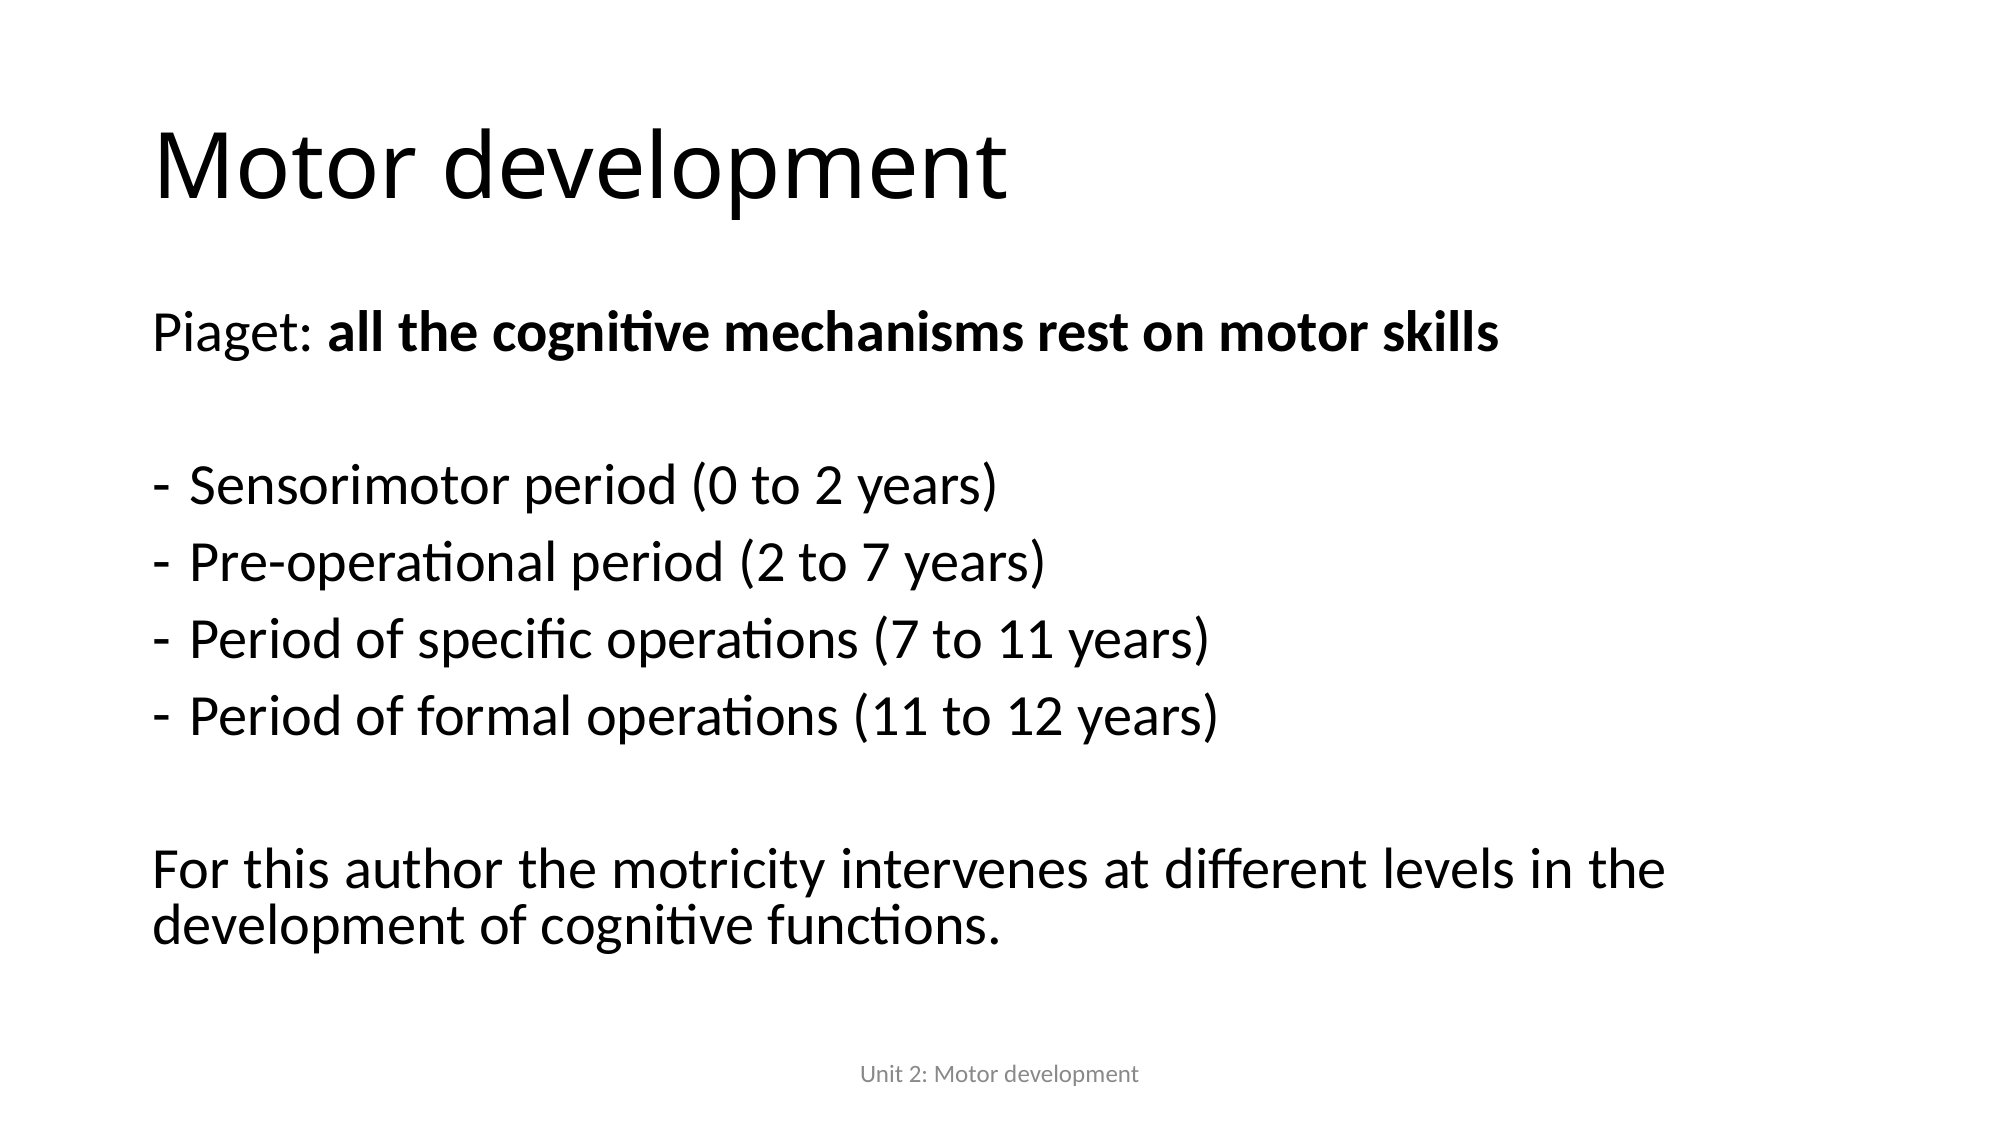

Motor development
Piaget: all the cognitive mechanisms rest on motor skills
Sensorimotor period (0 to 2 years)
Pre-operational period (2 to 7 years)
Period of specific operations (7 to 11 years)
Period of formal operations (11 to 12 years)
For this author the motricity intervenes at different levels in the development of cognitive functions.
Unit 2: Motor development